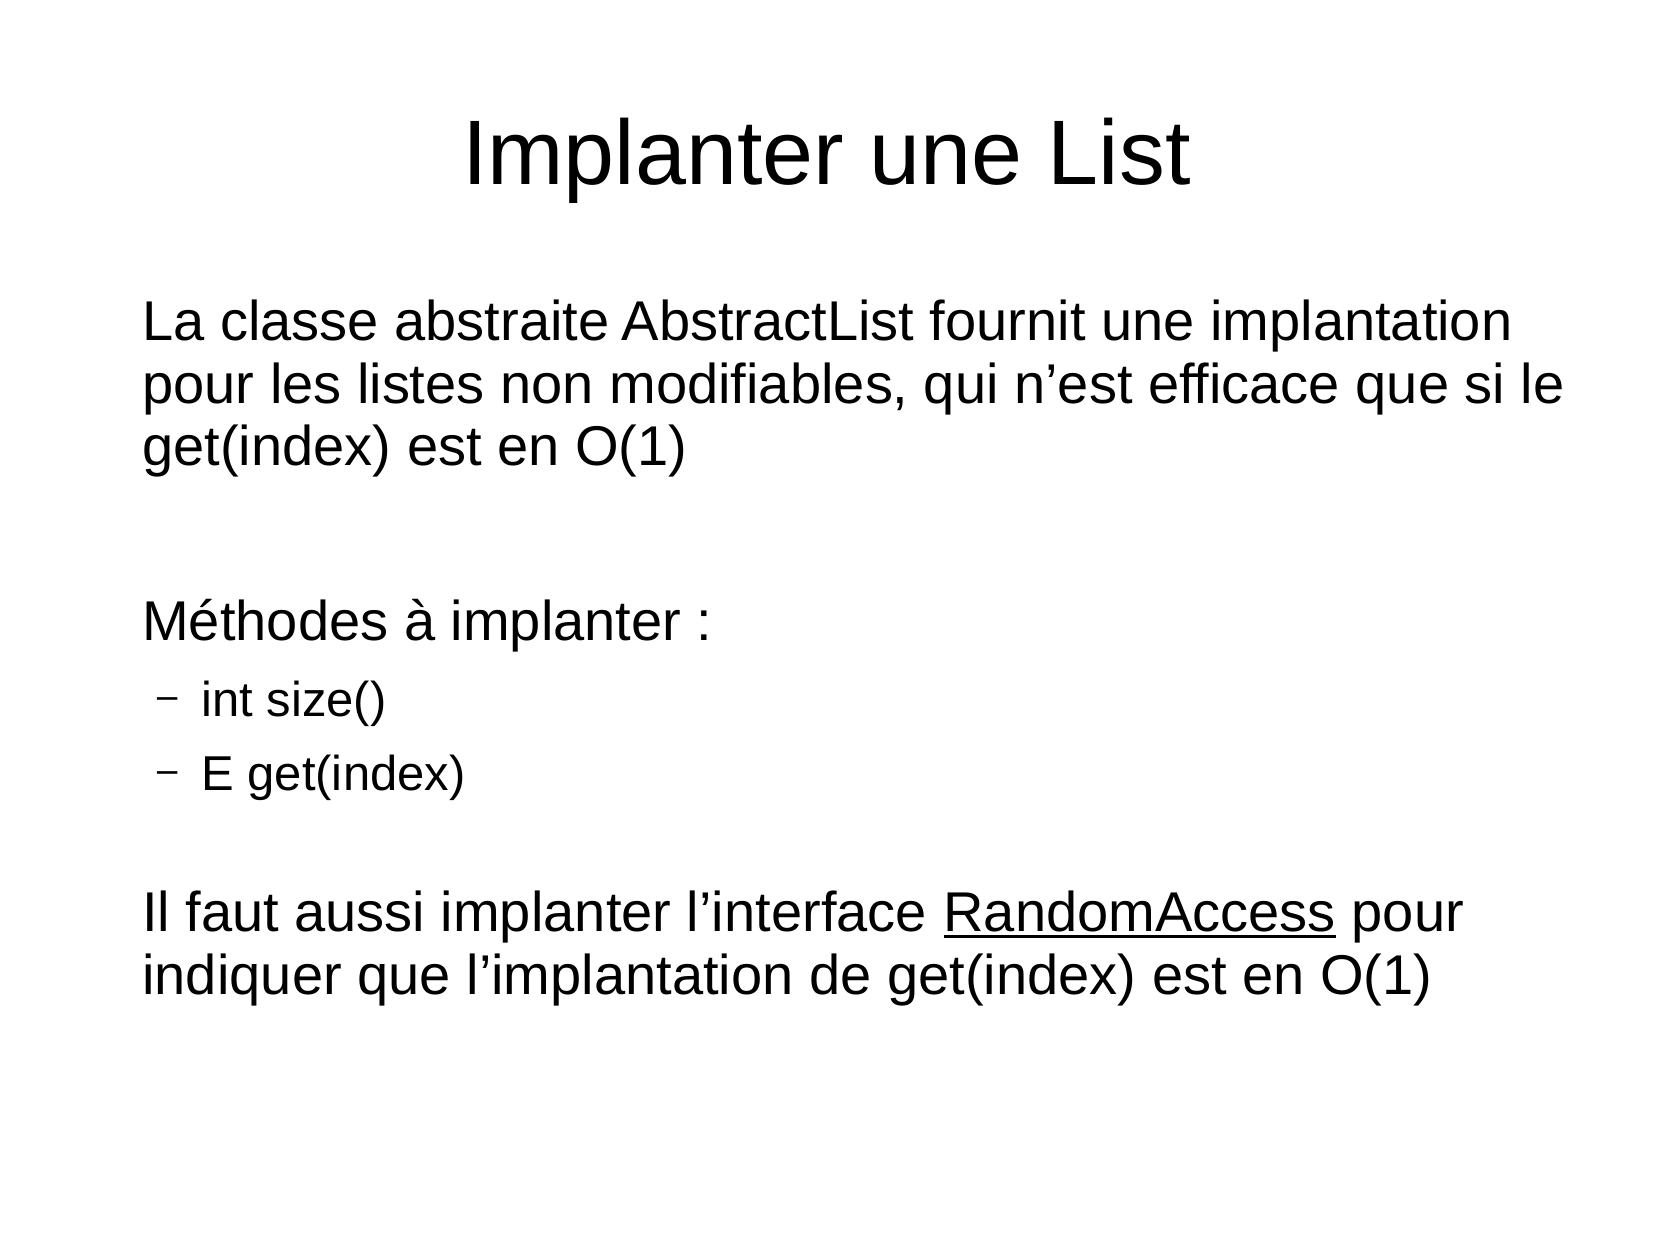

# Implanter une List
La classe abstraite AbstractList fournit une implantation pour les listes non modifiables, qui n’est efficace que si le get(index) est en O(1)
Méthodes à implanter :
int size()
E get(index)
Il faut aussi implanter l’interface RandomAccess pour indiquer que l’implantation de get(index) est en O(1)